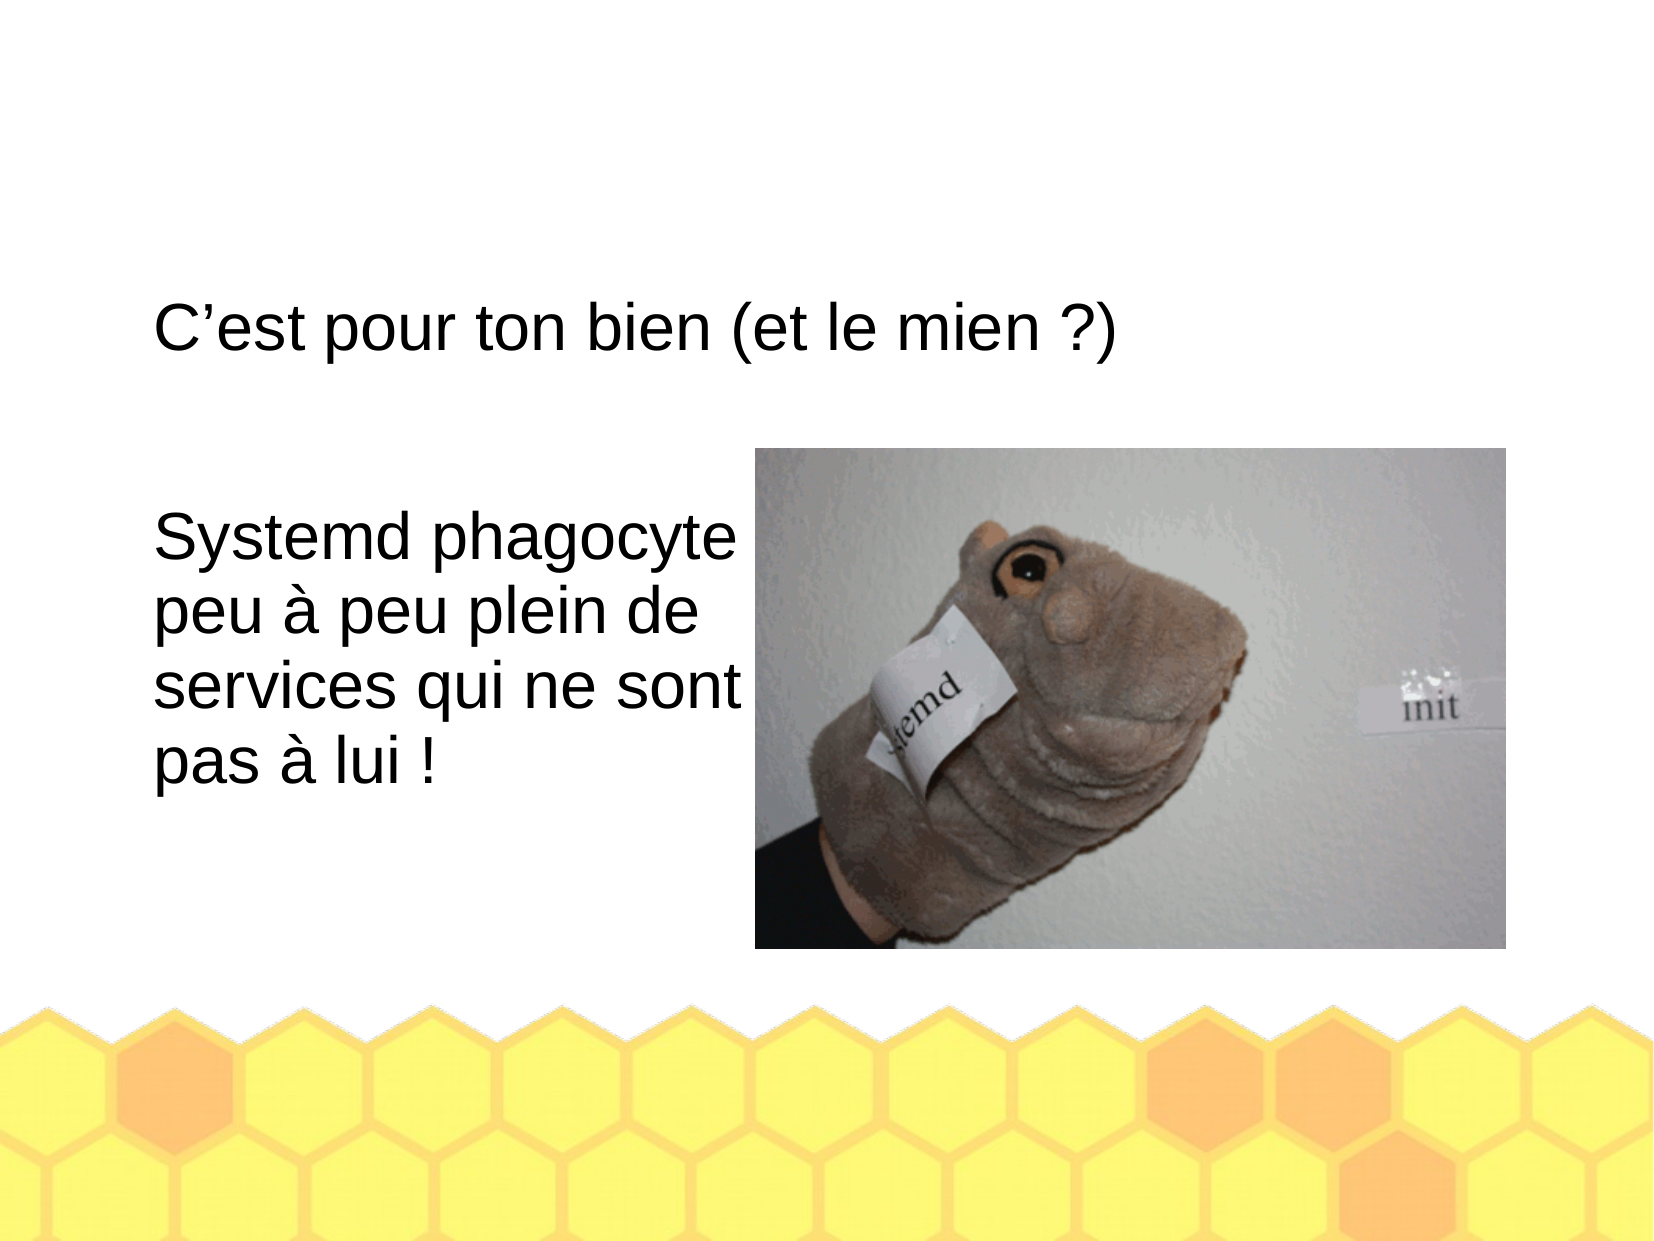

#
C’est pour ton bien (et le mien ?)
Systemd phagocyte
peu à peu plein de
services qui ne sont
pas à lui !